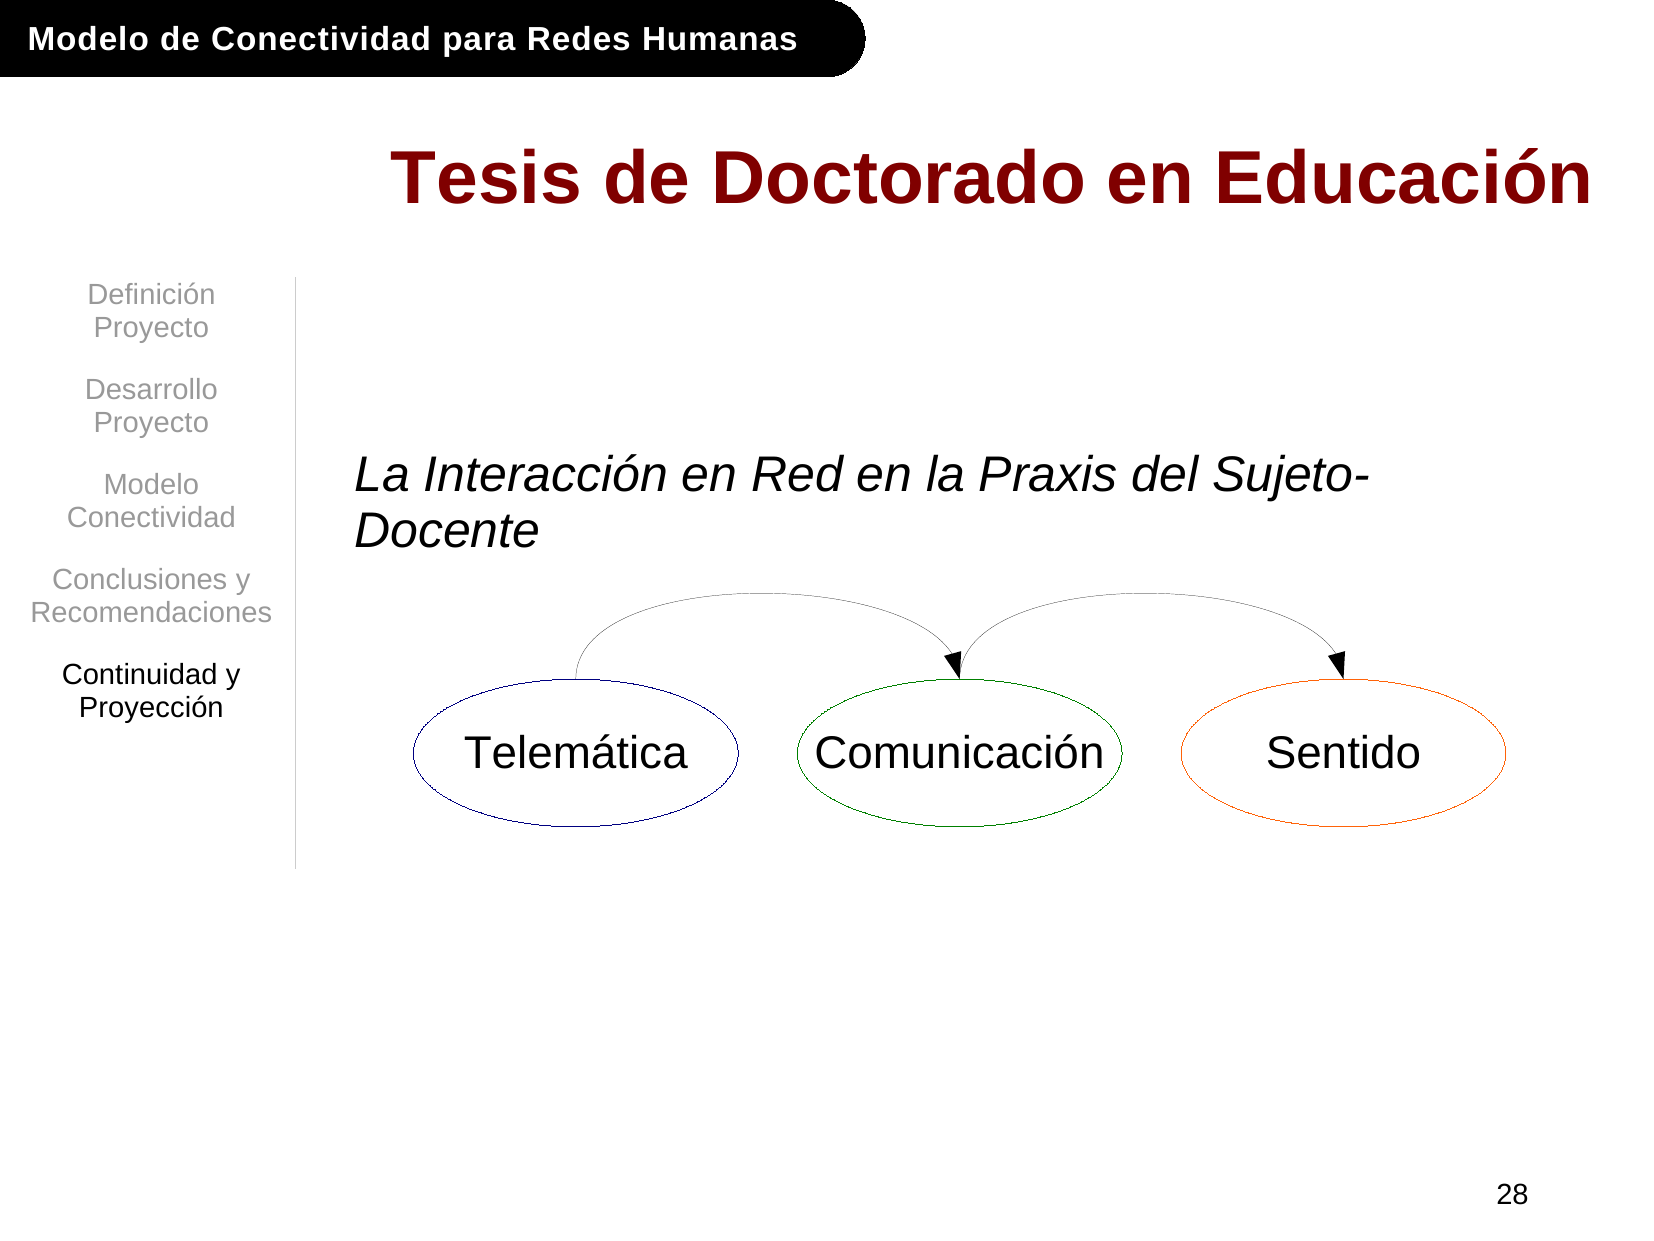

# Tesis de Doctorado en Educación
Definición
Proyecto
Desarrollo
Proyecto
Modelo
Conectividad
Conclusiones y Recomendaciones
Continuidad y Proyección
La Interacción en Red en la Praxis del Sujeto-Docente
Telemática
Comunicación
Sentido